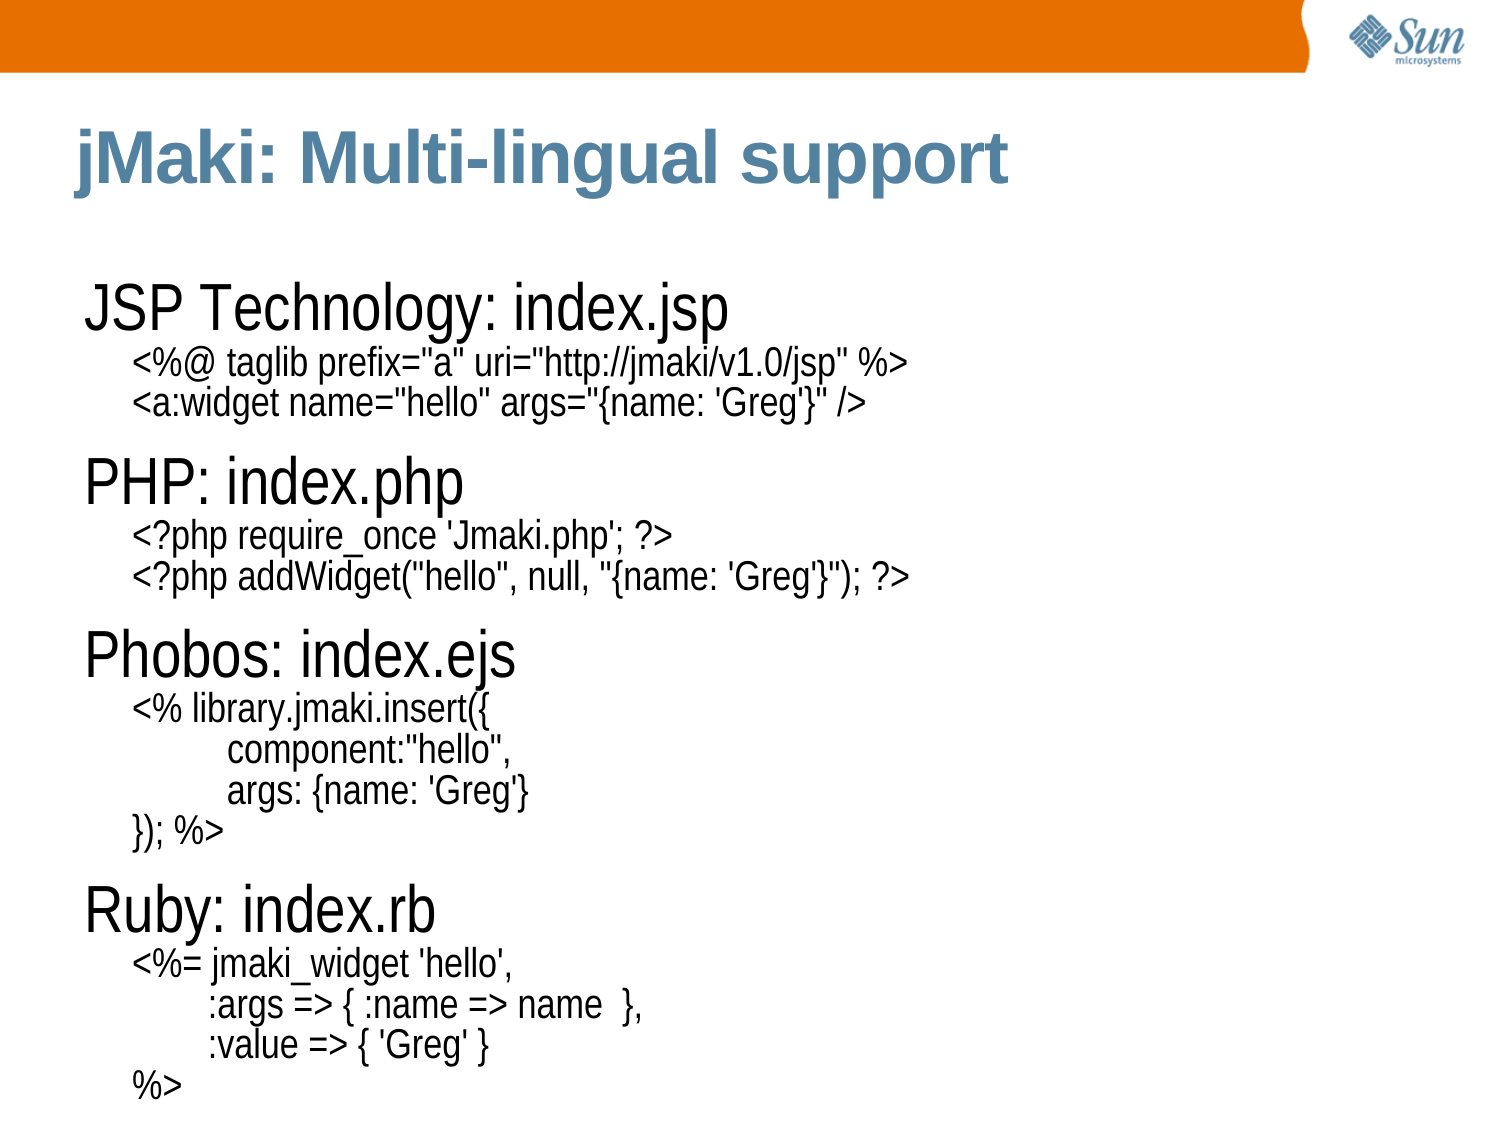

jMaki: Multi-lingual support
# JSP Technology: index.jsp <%@ taglib prefix="a" uri="http://jmaki/v1.0/jsp" %> <a:widget name="hello" args="{name: 'Greg'}" />
PHP: index.php
<?php require_once 'Jmaki.php'; ?>
<?php addWidget("hello", null, "{name: 'Greg'}"); ?>
Phobos: index.ejs
<% library.jmaki.insert({
 component:"hello",
 args: {name: 'Greg'}
}); %>
Ruby: index.rb
<%= jmaki_widget 'hello',
 :args => { :name => name },
 :value => { 'Greg' }
%>